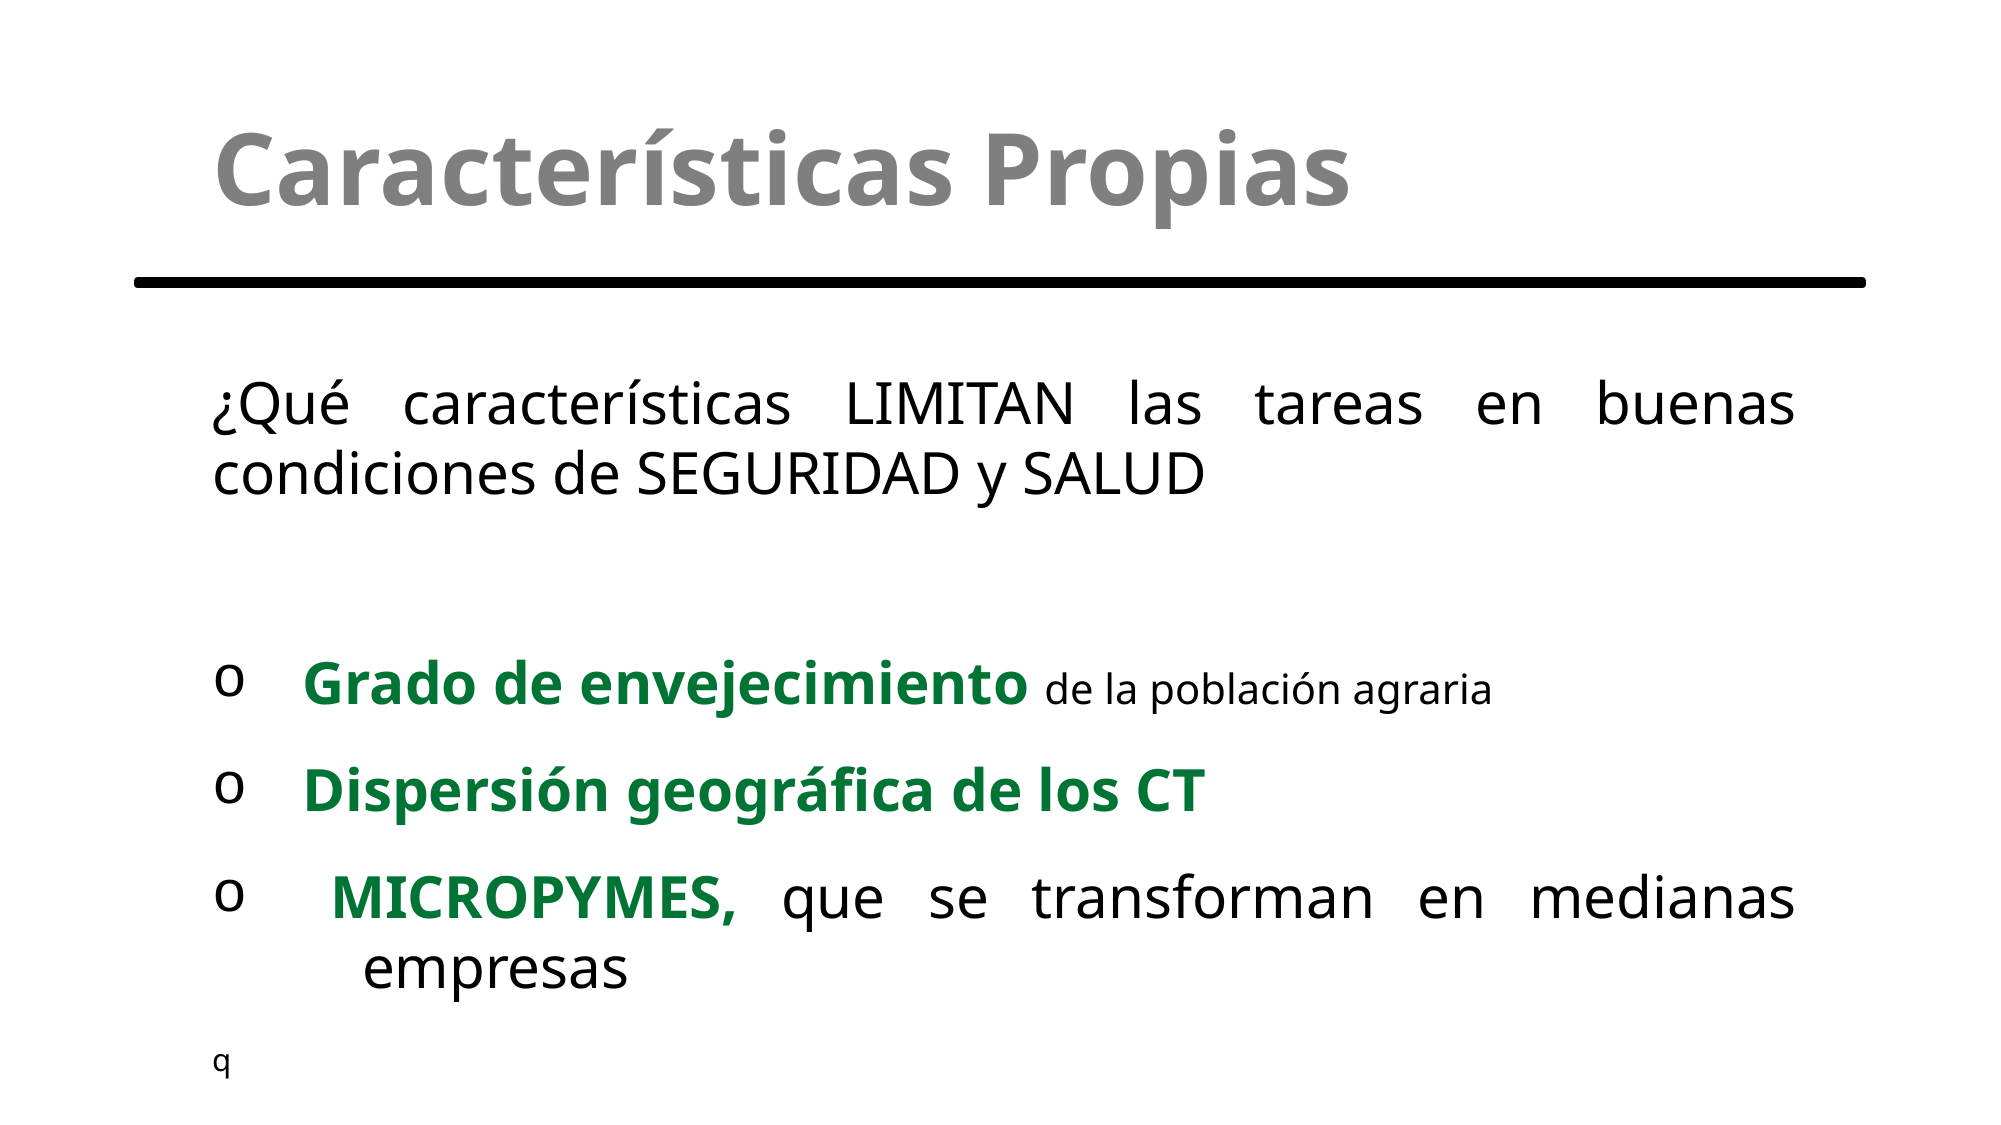

Características Propias
¿Qué características LIMITAN las tareas en buenas condiciones de SEGURIDAD y SALUD
 Grado de envejecimiento de la población agraria
 Dispersión geográfica de los CT
 MICROPYMES, que se transforman en medianas empresas